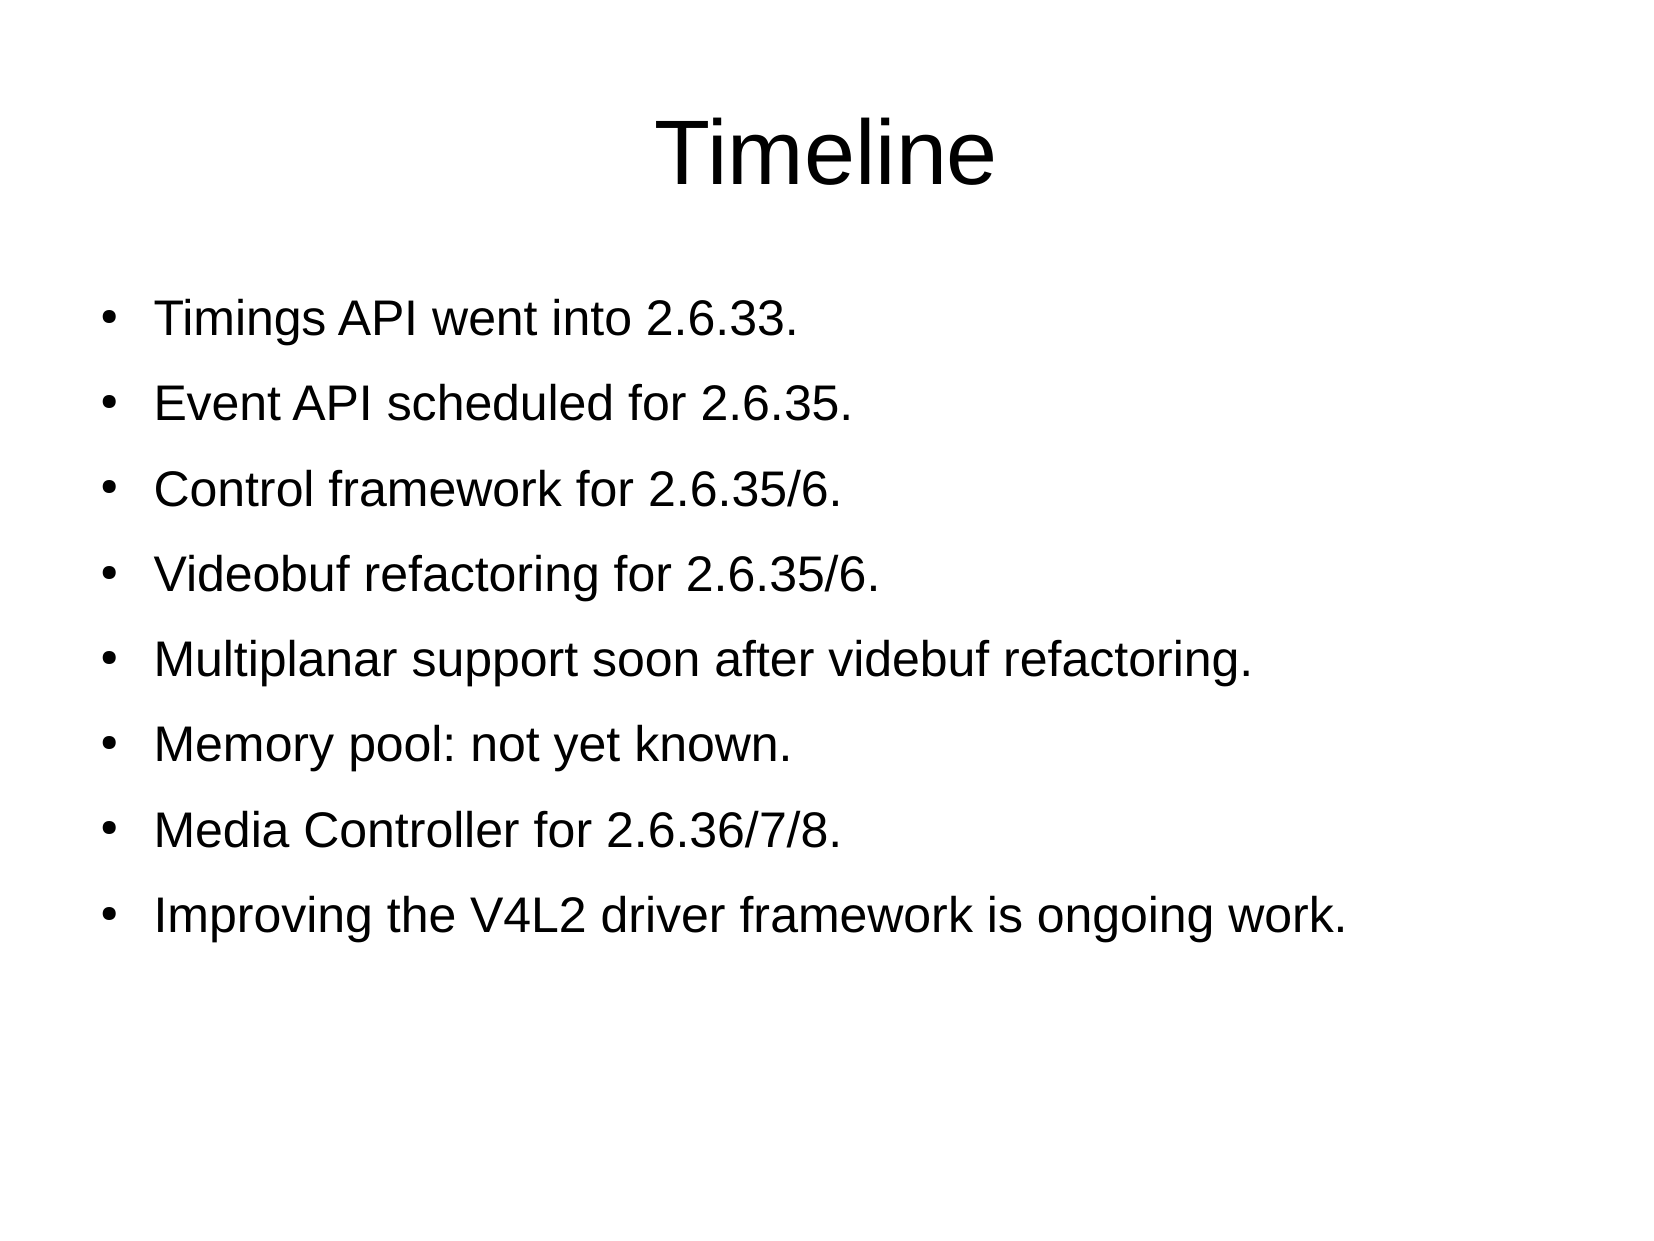

# Timeline
Timings API went into 2.6.33.
Event API scheduled for 2.6.35.
Control framework for 2.6.35/6.
Videobuf refactoring for 2.6.35/6.
Multiplanar support soon after videbuf refactoring.
Memory pool: not yet known.
Media Controller for 2.6.36/7/8.
Improving the V4L2 driver framework is ongoing work.